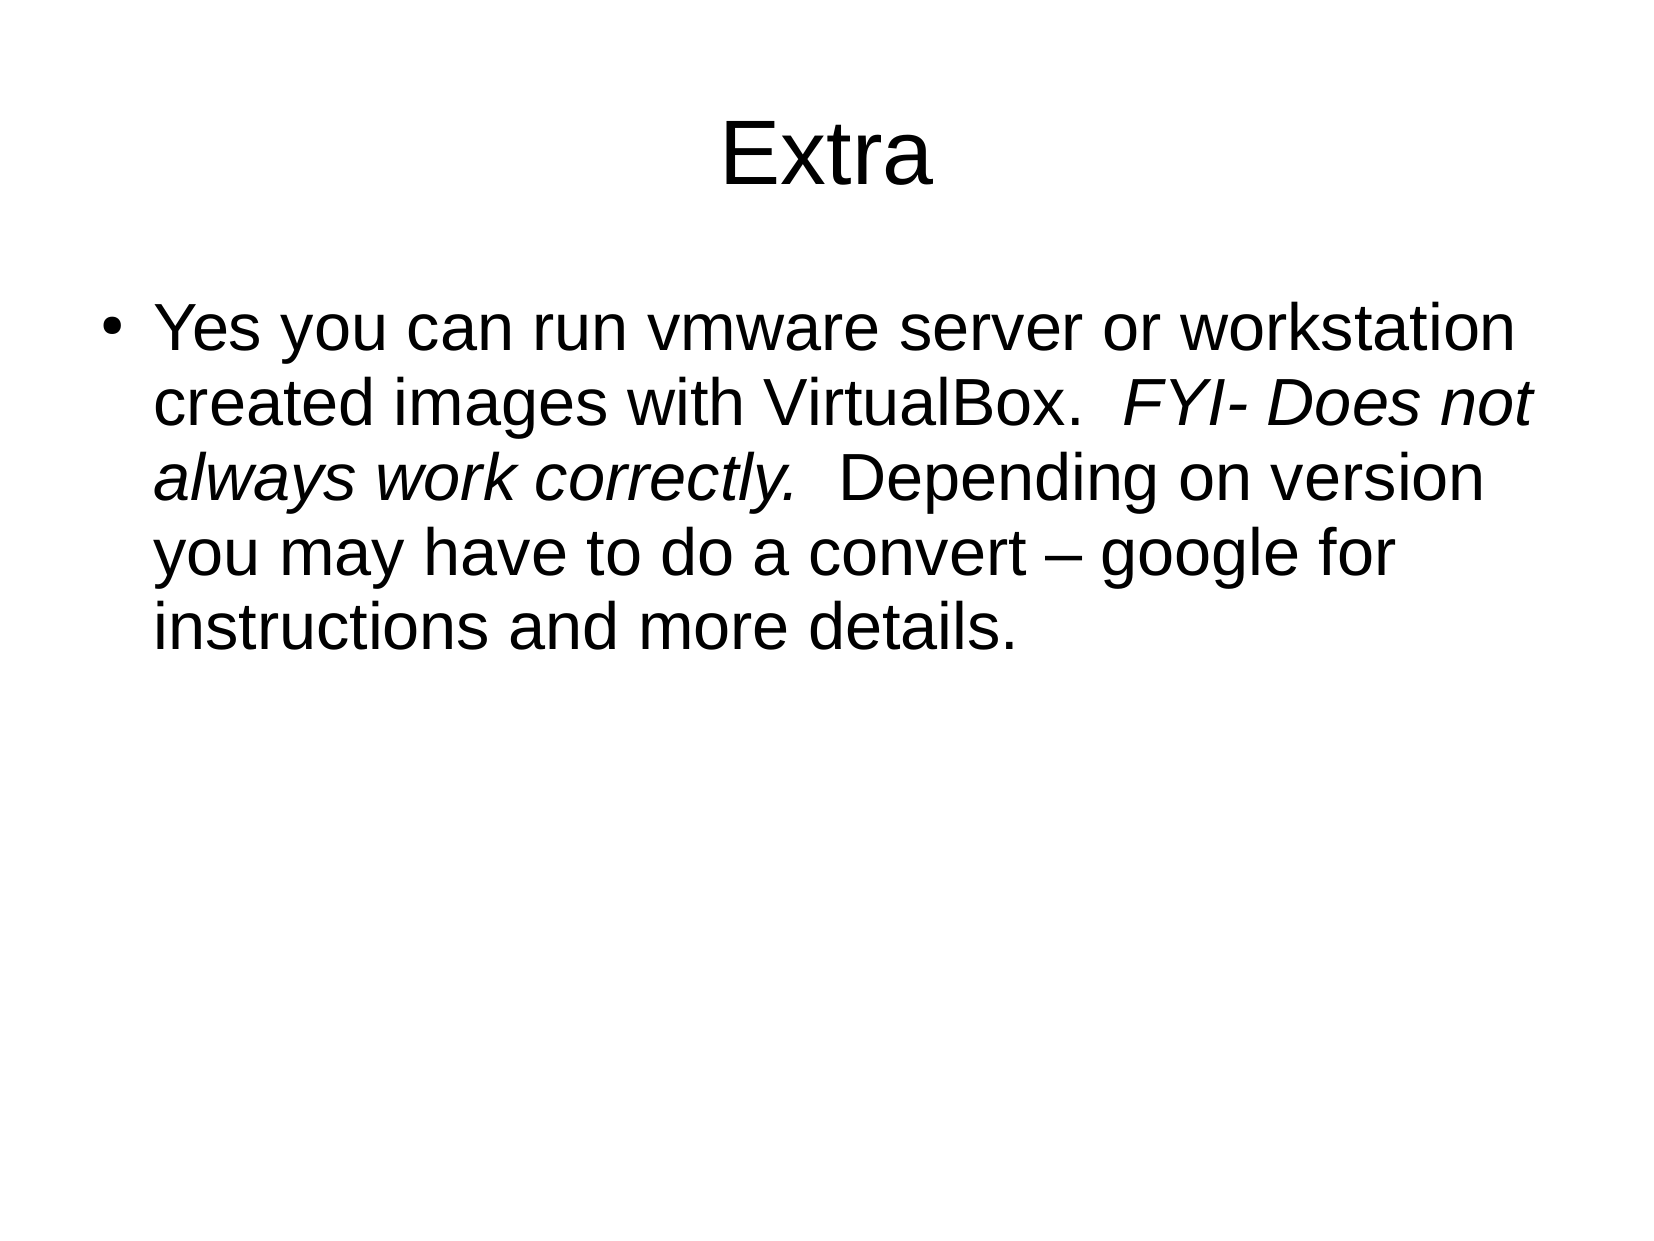

# Extra
Yes you can run vmware server or workstation created images with VirtualBox. FYI- Does not always work correctly. Depending on version you may have to do a convert – google for instructions and more details.